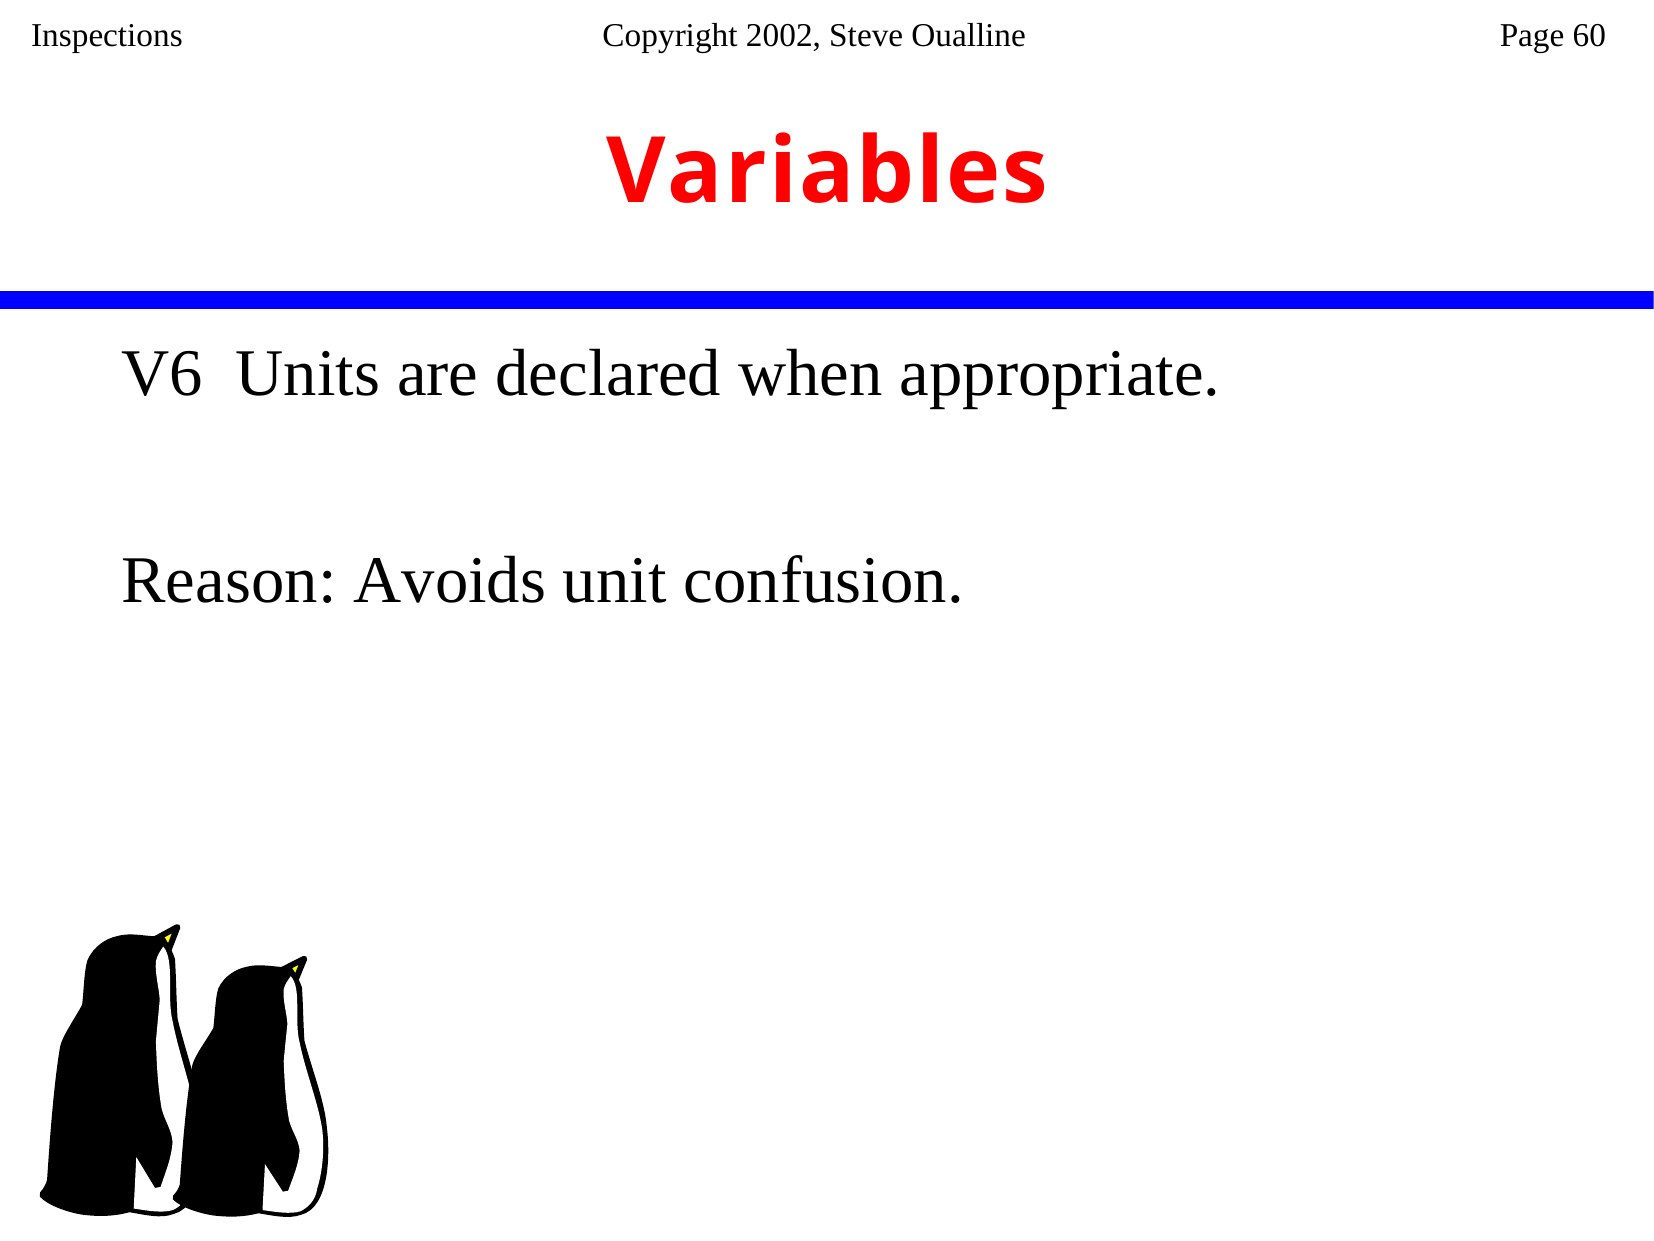

# Variables
V6	Units are declared when appropriate.
Reason: Avoids unit confusion.